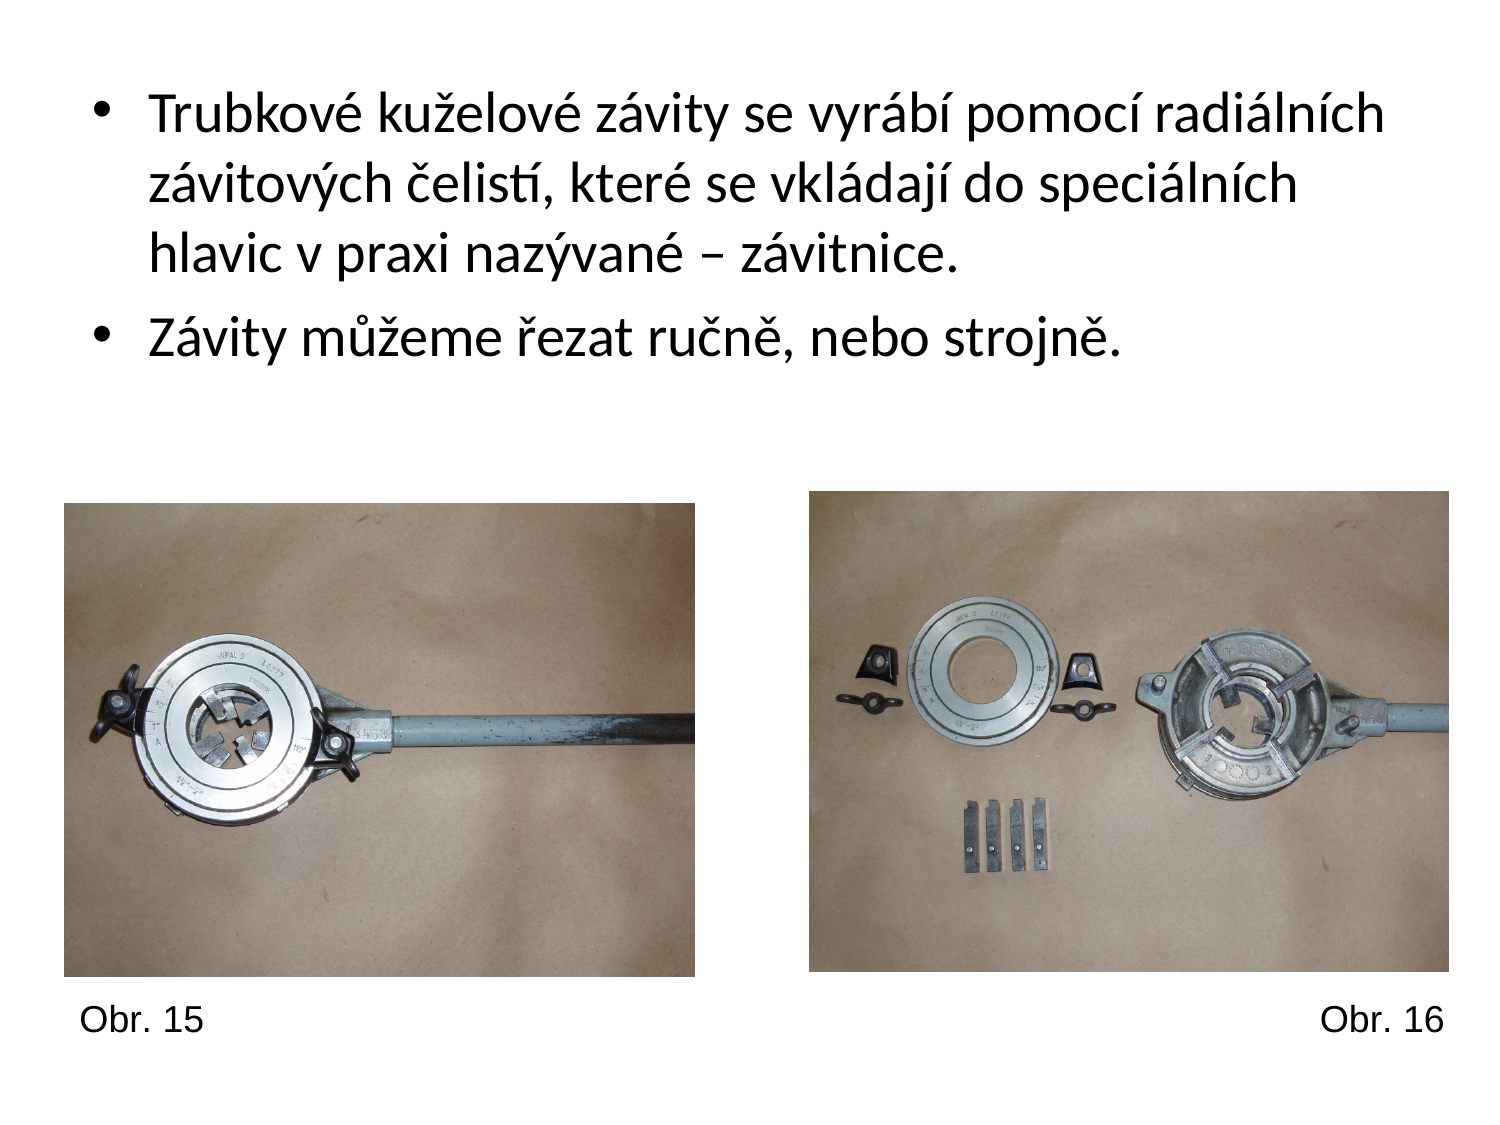

# Trubkové kuželové závity se vyrábí pomocí radiálních závitových čelistí, které se vkládají do speciálních hlavic v praxi nazývané – závitnice.
Závity můžeme řezat ručně, nebo strojně.
Obr. 15
Obr. 16